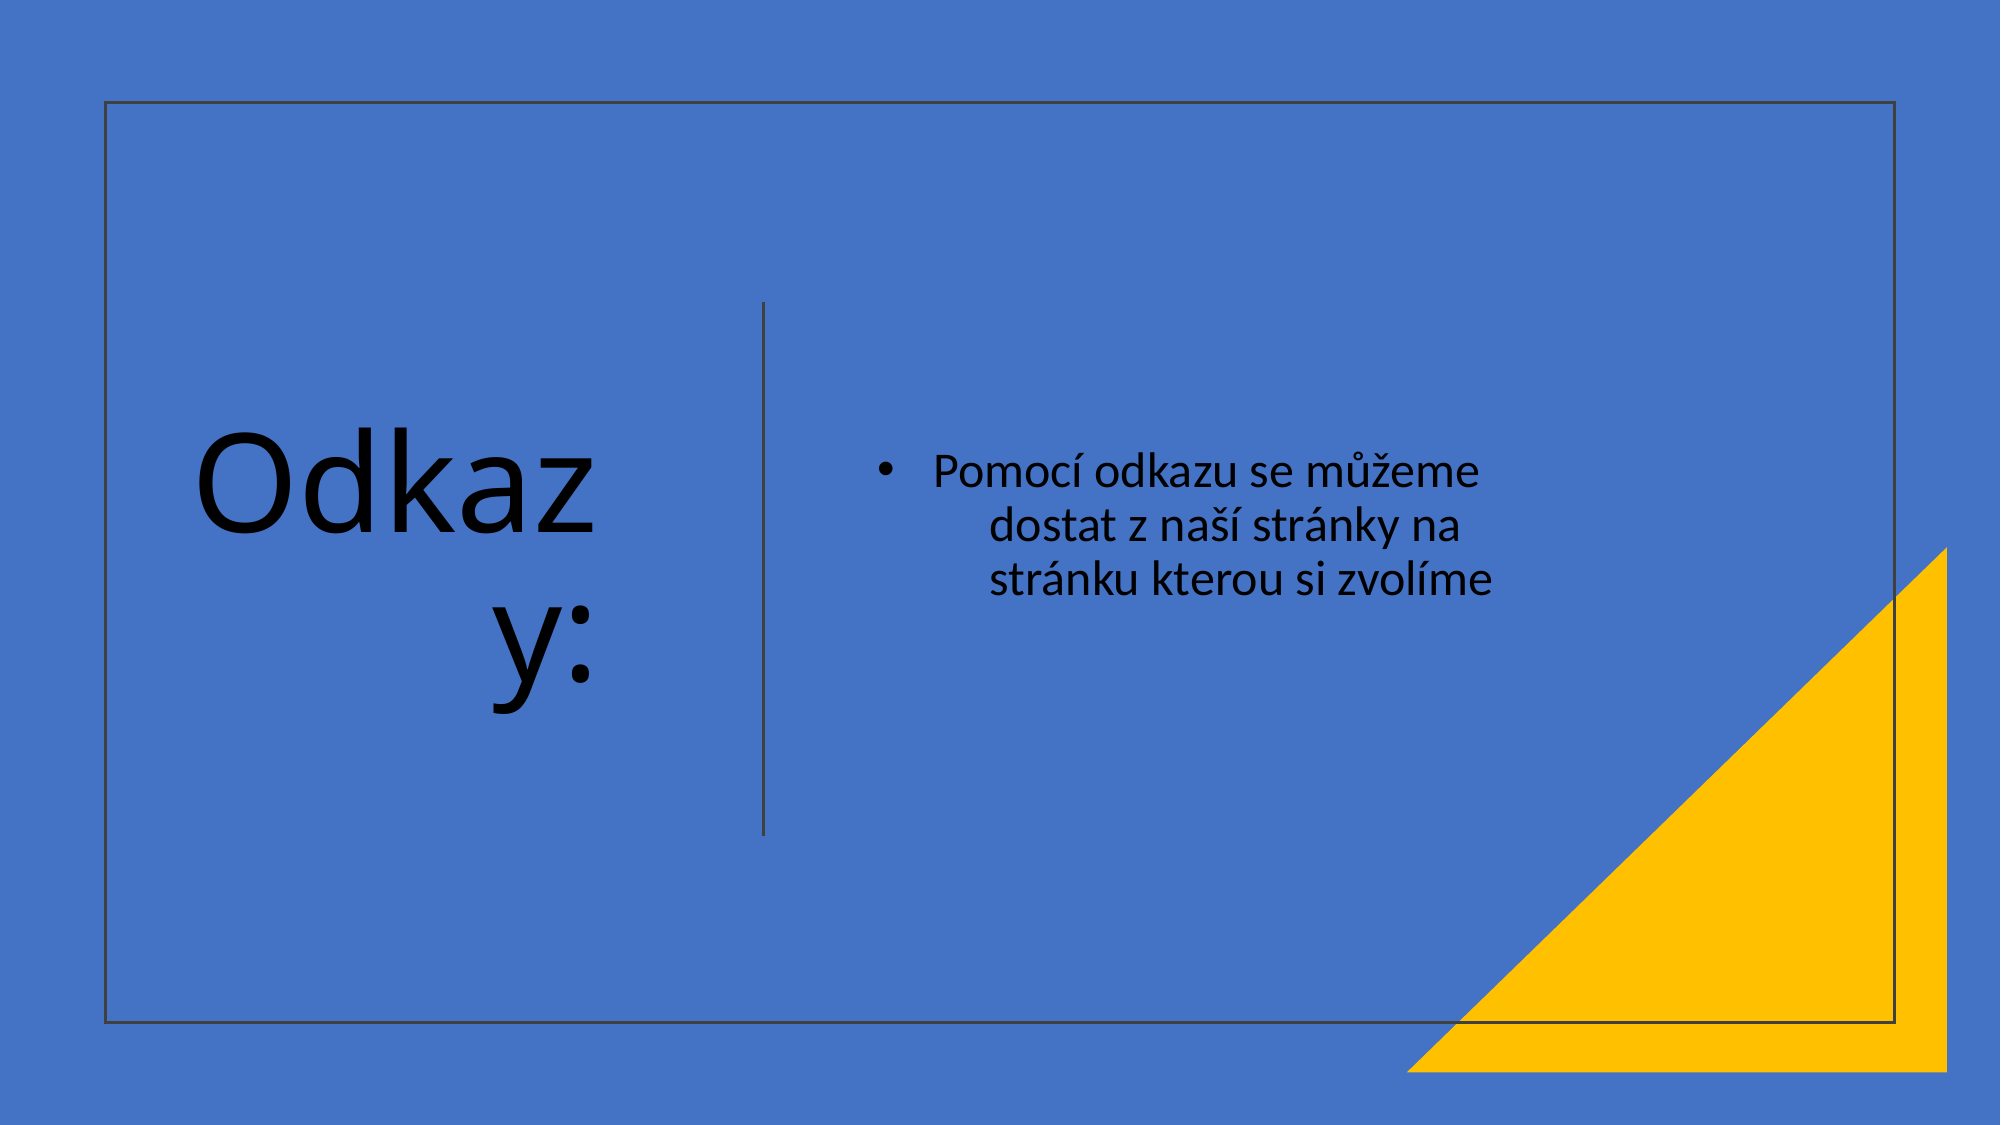

# Odkazy:
Pomocí odkazu se můžeme dostat z naší stránky na stránku kterou si zvolíme